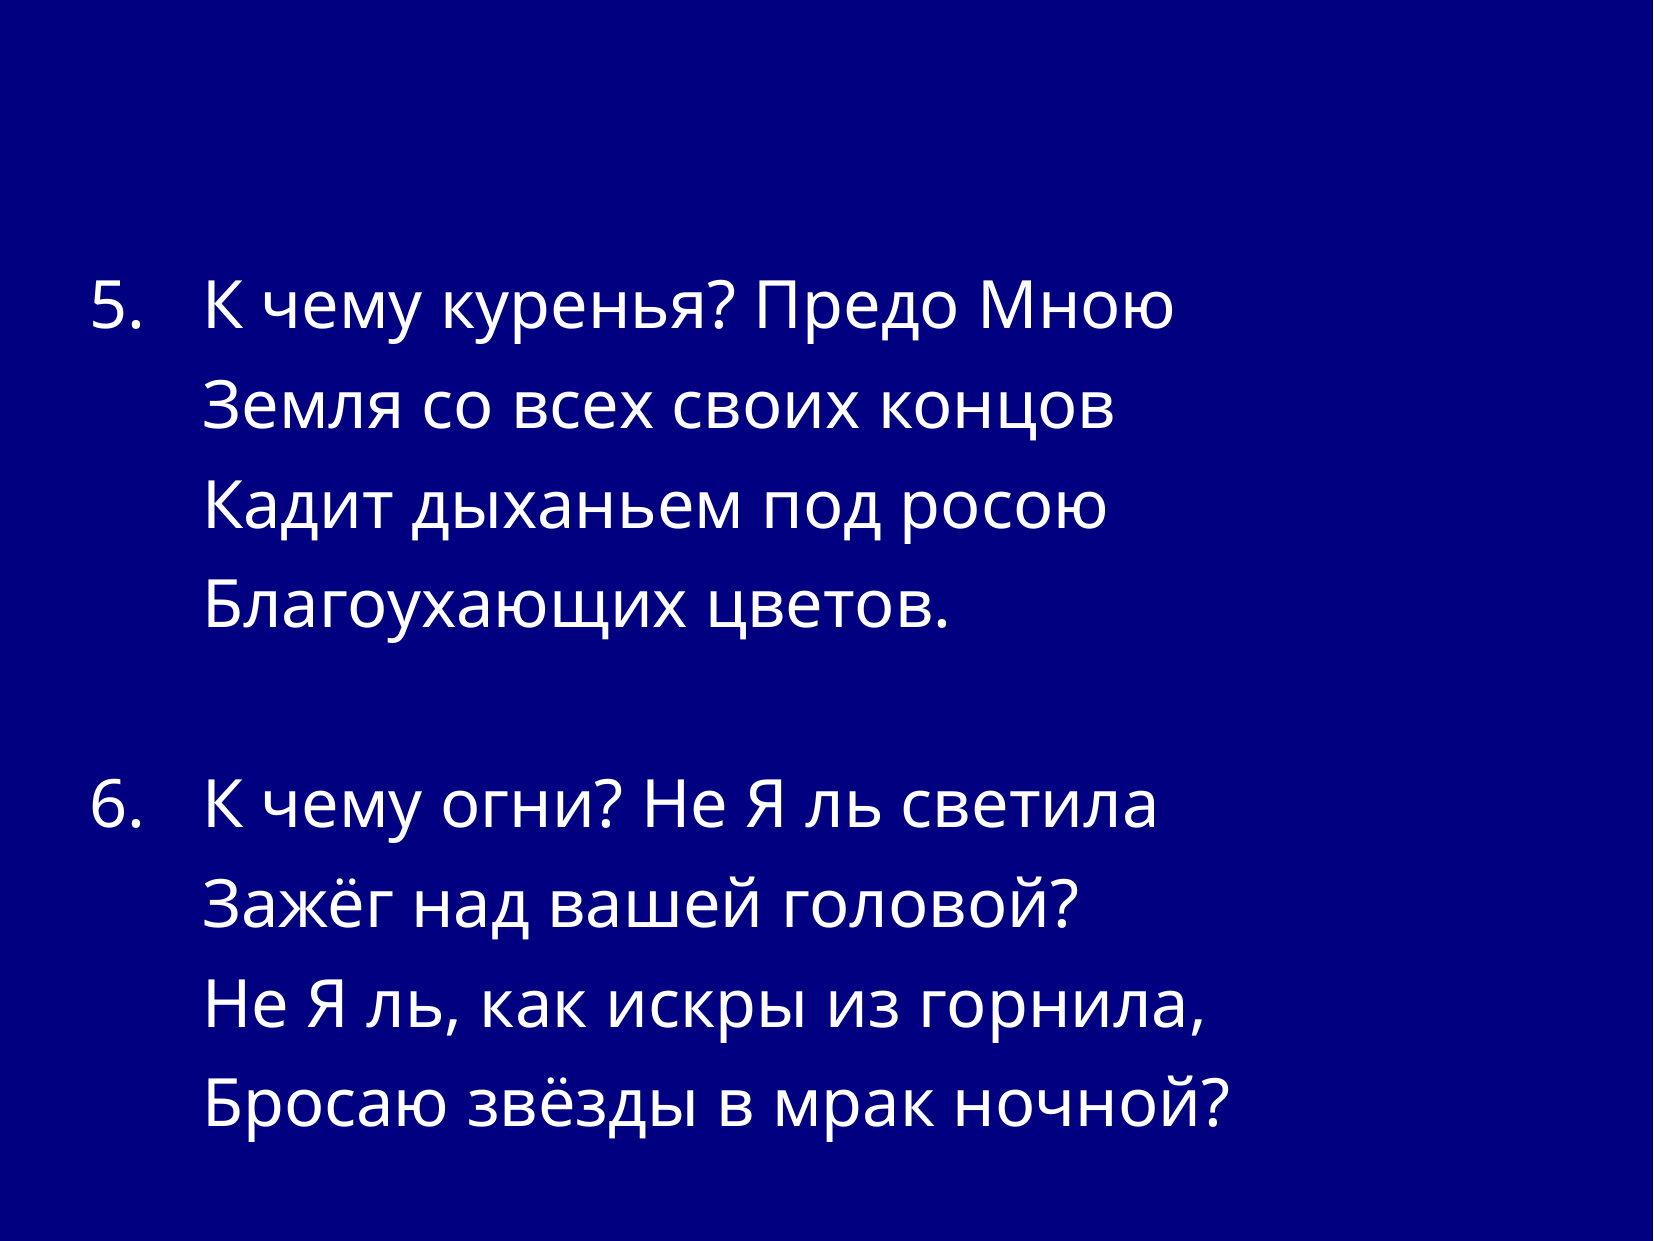

5.	К чему куренья? Предо Мною
	Земля со всех своих концов
	Кадит дыханьем под росою
	Благоухающих цветов.
6.	К чему огни? Не Я ль светила
	Зажёг над вашей головой?
	Не Я ль, как искры из горнила,
	Бросаю звёзды в мрак ночной?